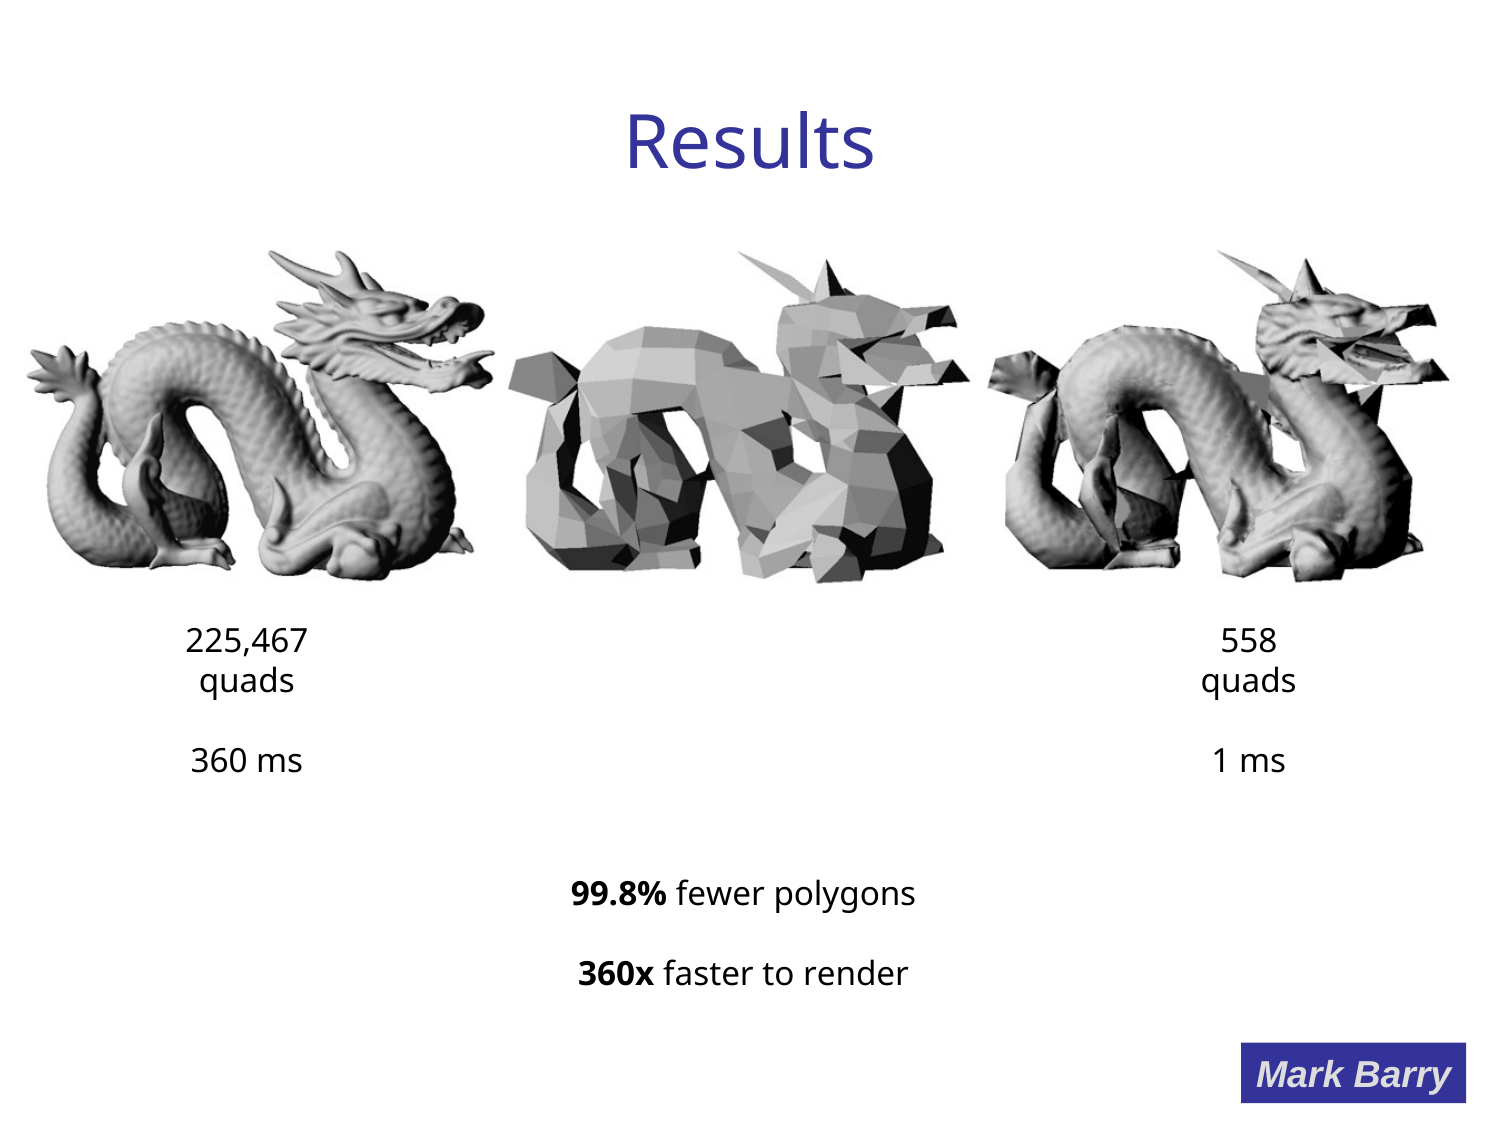

# Results
225,467
quads
360 ms
558
quads
1 ms
99.8% fewer polygons
360x faster to render
Mark Barry